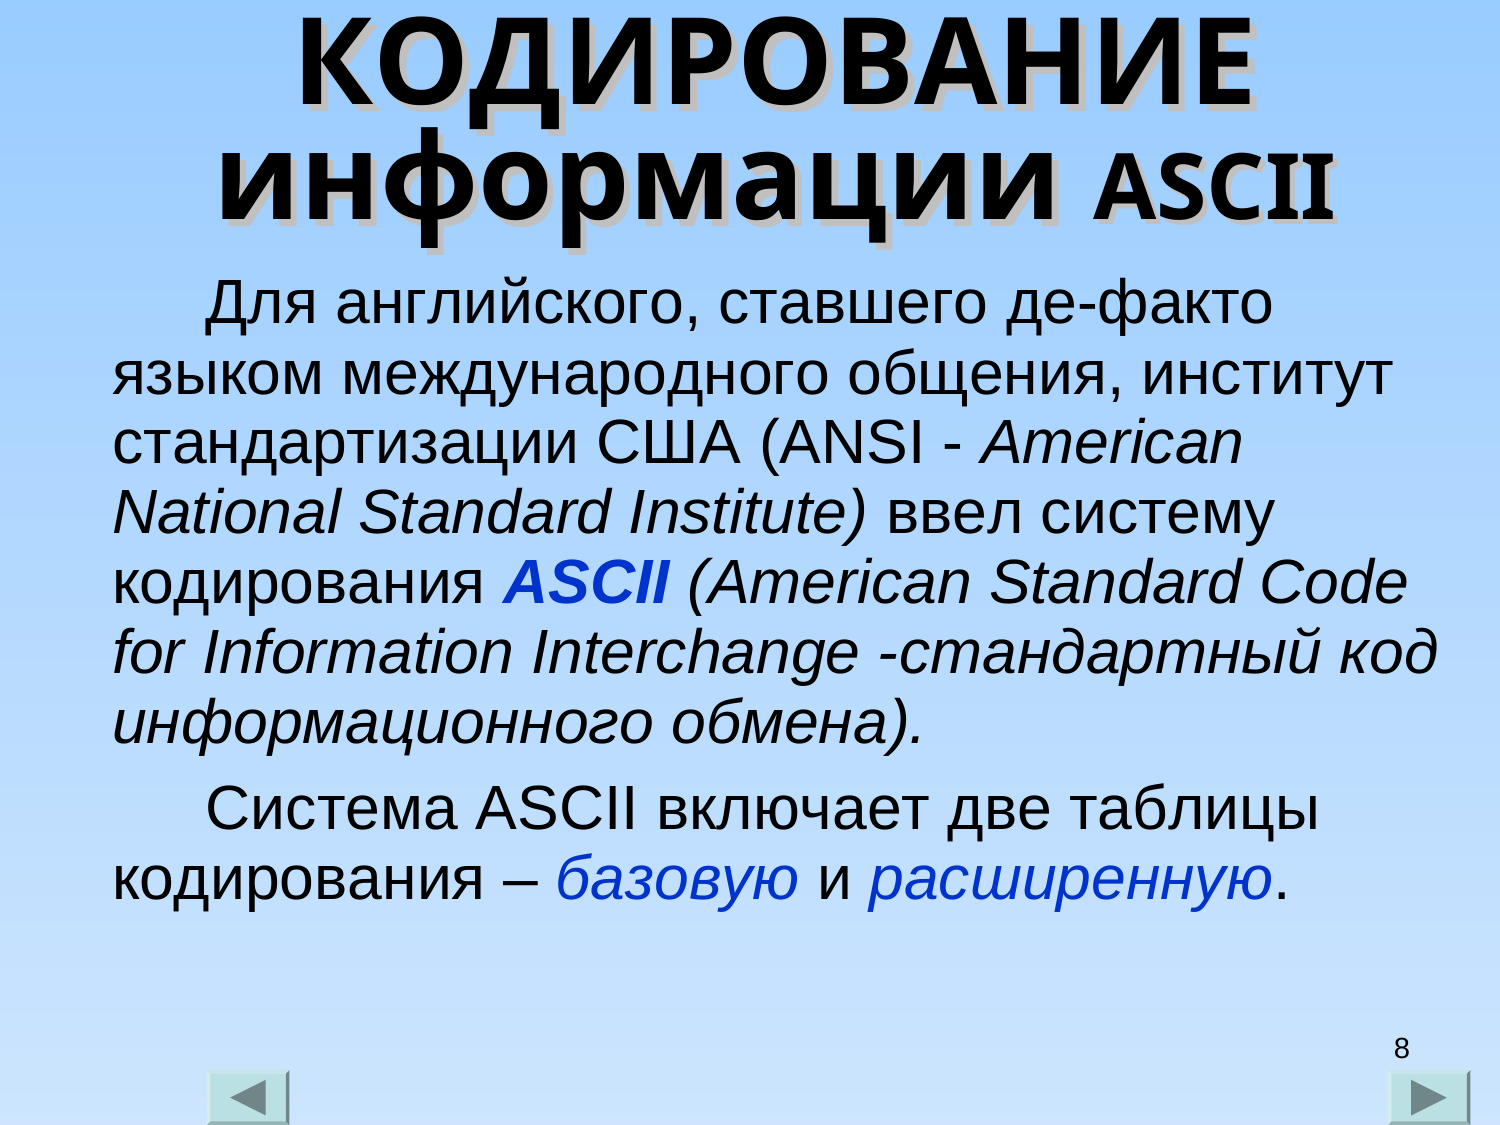

# КОДИРОВАНИЕ информации ASCII
		Для английского, ставшего де-факто языком международного общения, институт стандартизации США (ANSI - American National Standard Institute) ввел систему кодирования ASCII (American Standard Code for Information Interchange -стандартный код информационного обмена).
		Система ASCII включает две таблицы кодирования – базовую и расширенную.
8